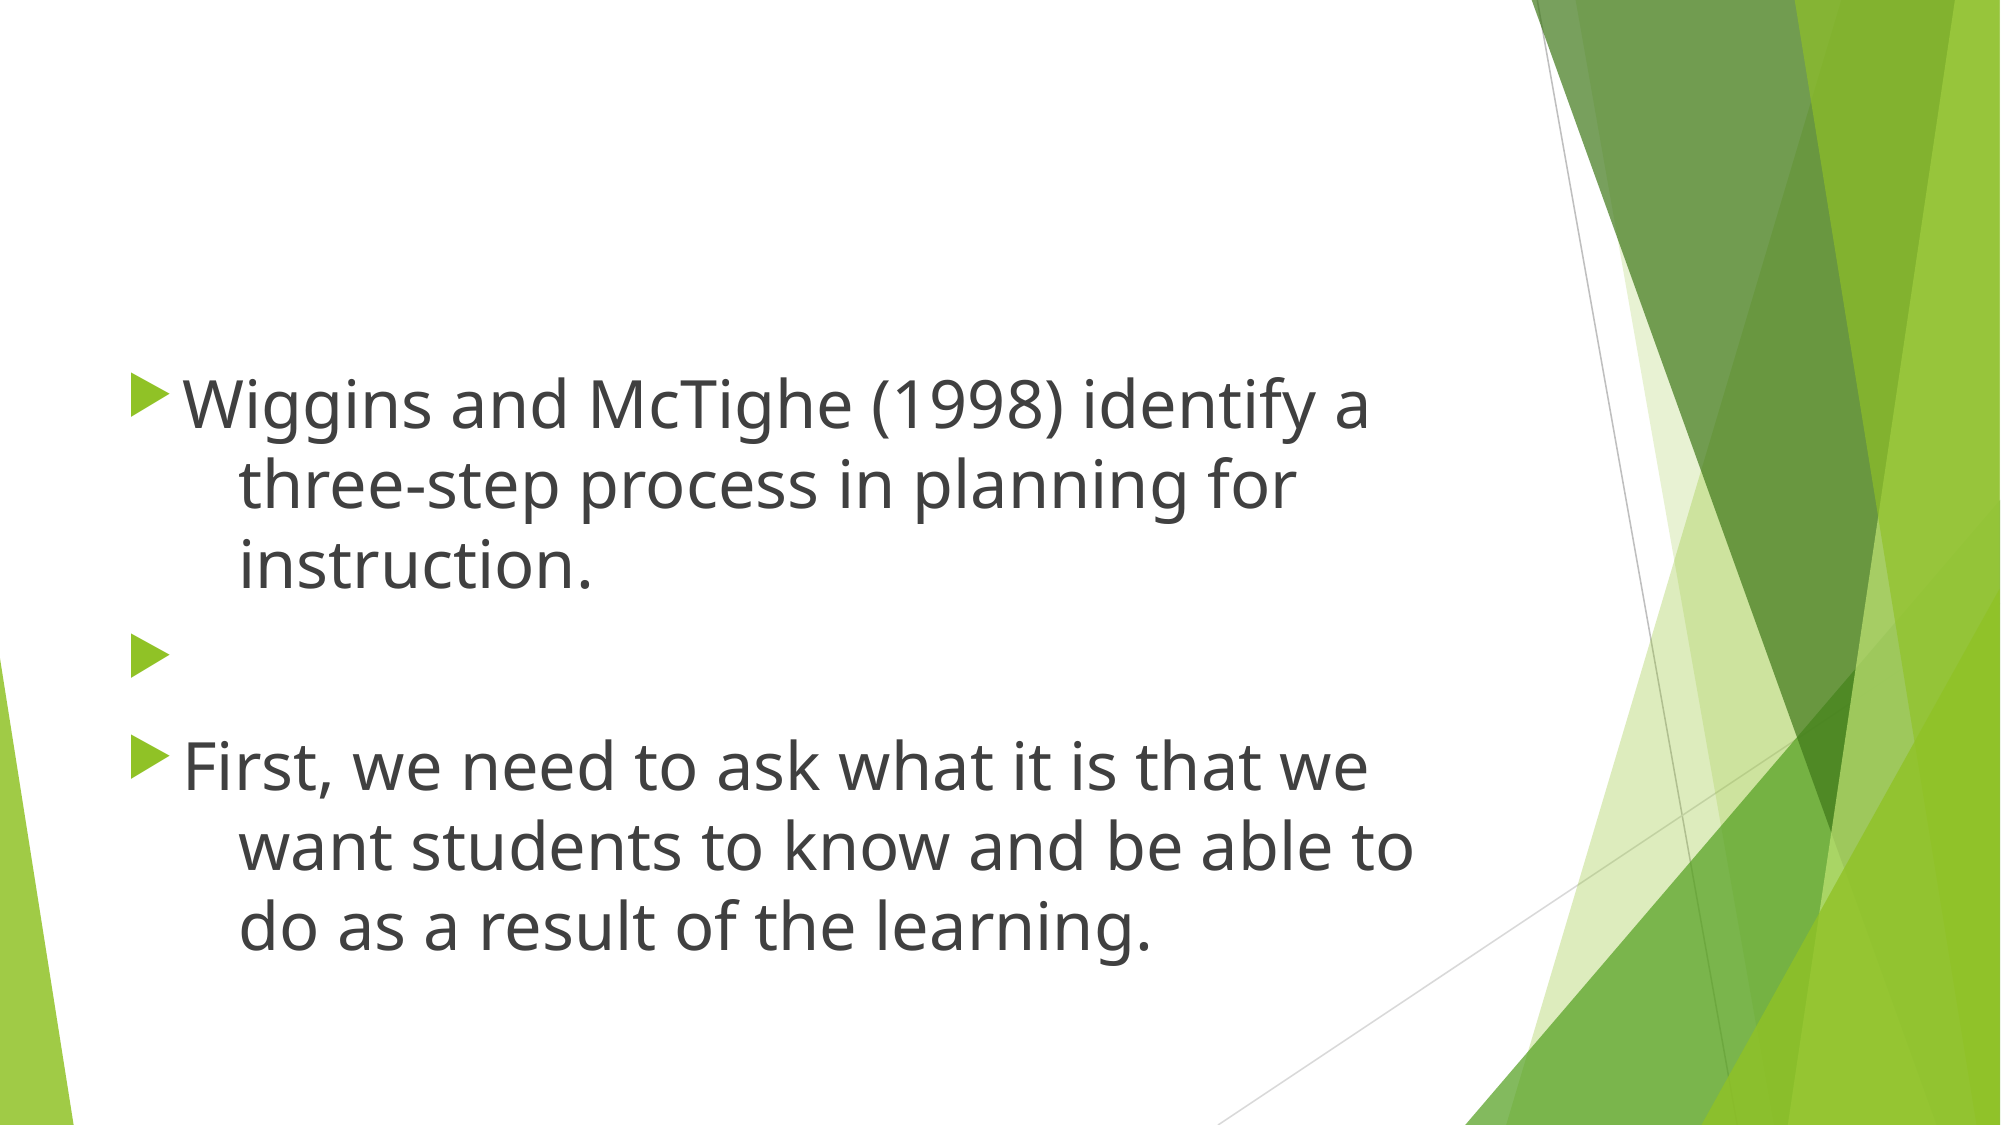

#
Wiggins and McTighe (1998) identify a three-step process in planning for instruction.
First, we need to ask what it is that we want students to know and be able to do as a result of the learning.